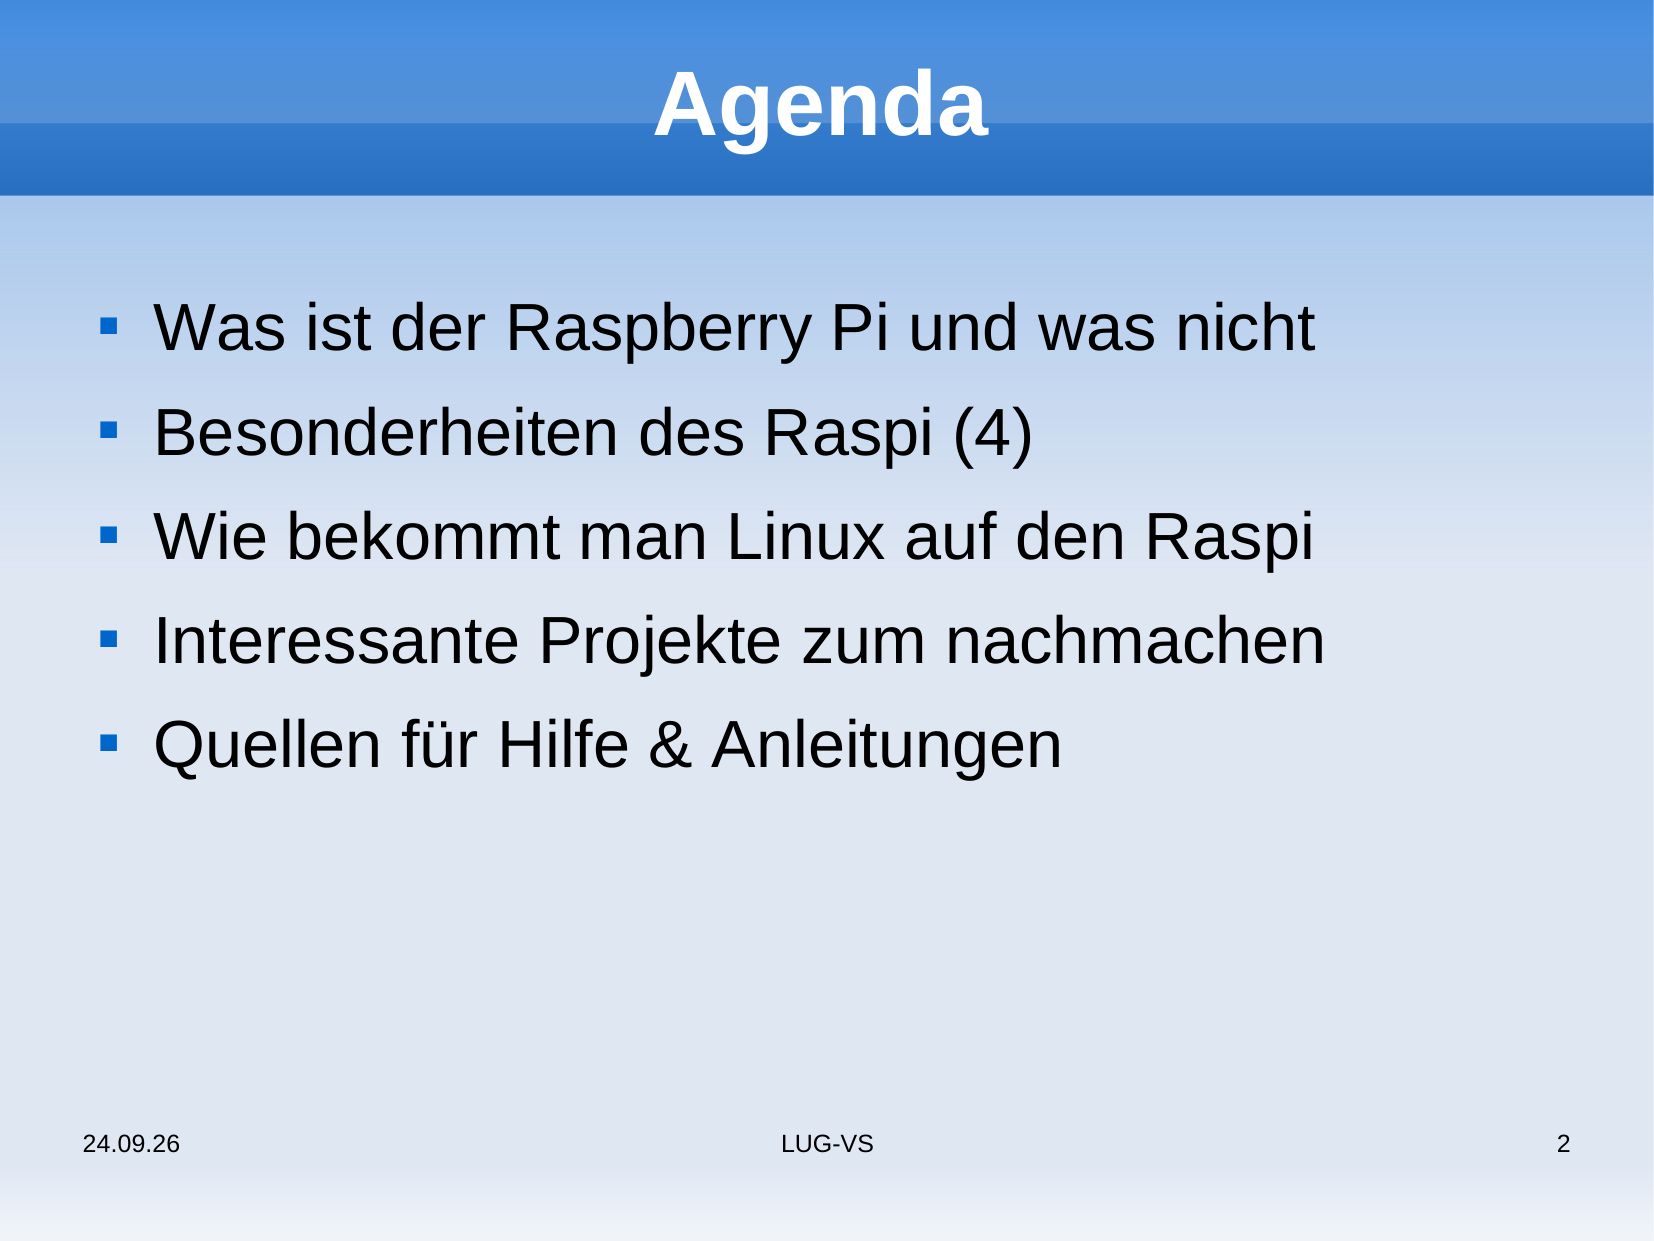

# Agenda
Was ist der Raspberry Pi und was nicht
Besonderheiten des Raspi (4)
Wie bekommt man Linux auf den Raspi
Interessante Projekte zum nachmachen
Quellen für Hilfe & Anleitungen
LUG-VS
2